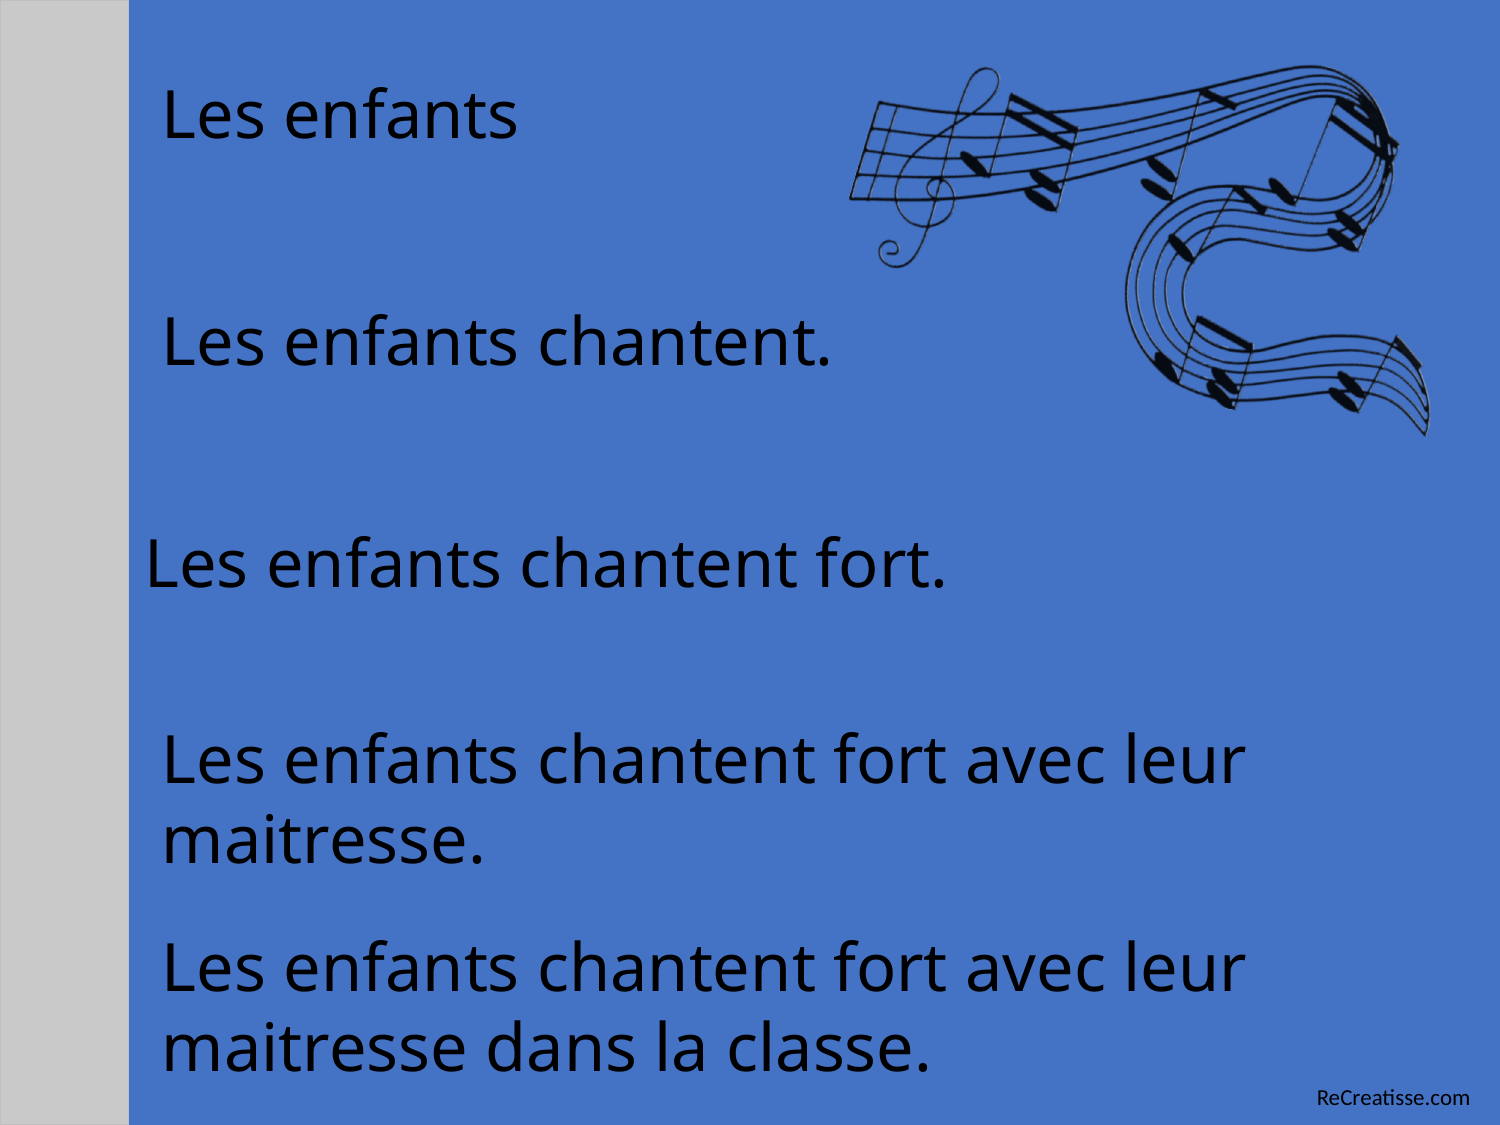

| |
| --- |
| |
| |
| |
| |
Les enfants
Les enfants chantent.
Les enfants chantent fort.
Les enfants chantent fort avec leur
maitresse.
Les enfants chantent fort avec leur
maitresse dans la classe.
ReCreatisse.com